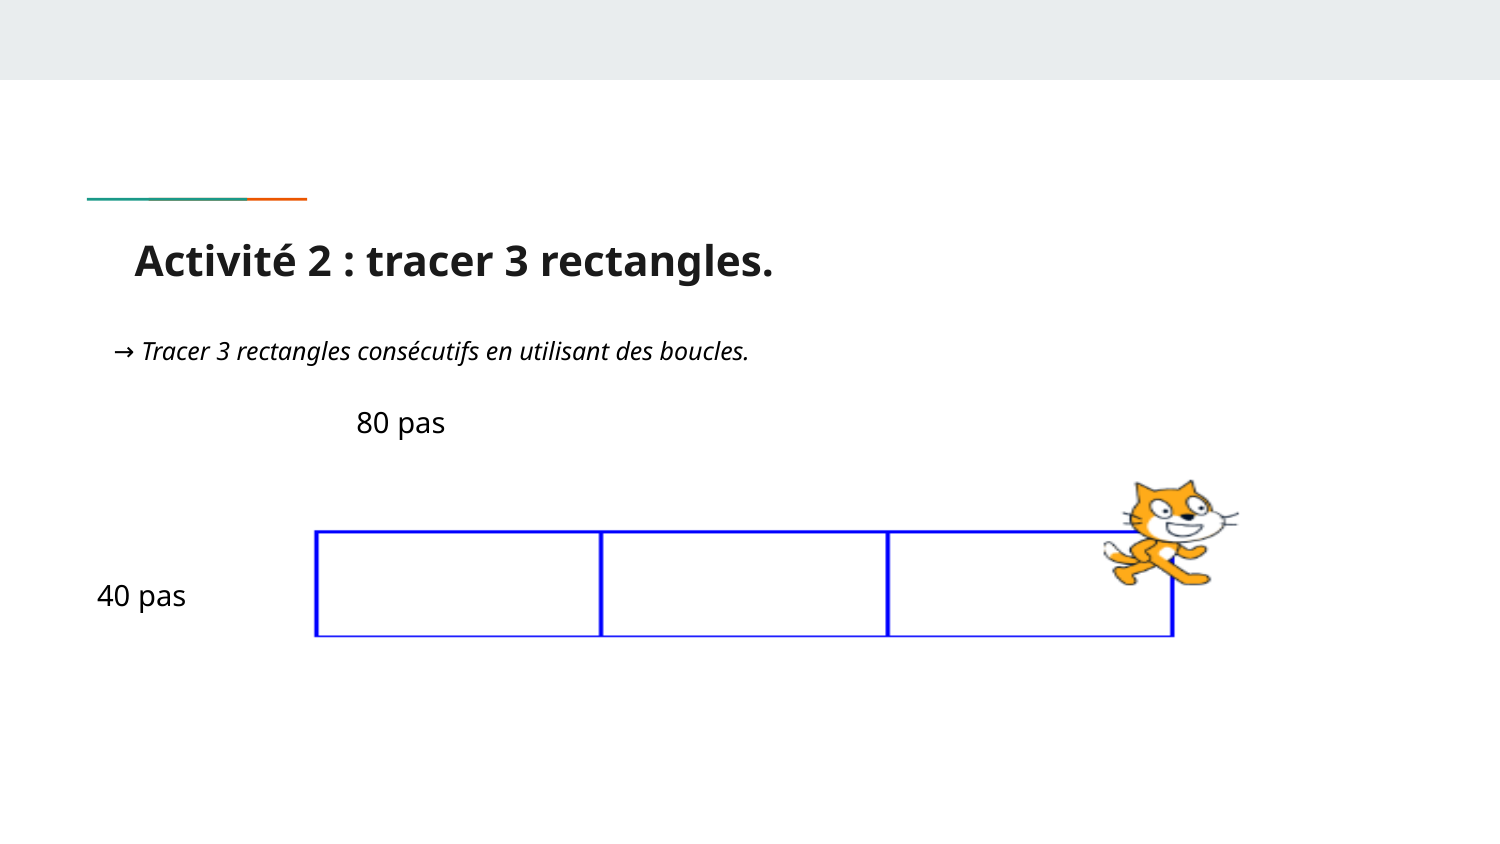

# Activité 2 : tracer 3 rectangles.
→ Tracer 3 rectangles consécutifs en utilisant des boucles.
80 pas
40 pas